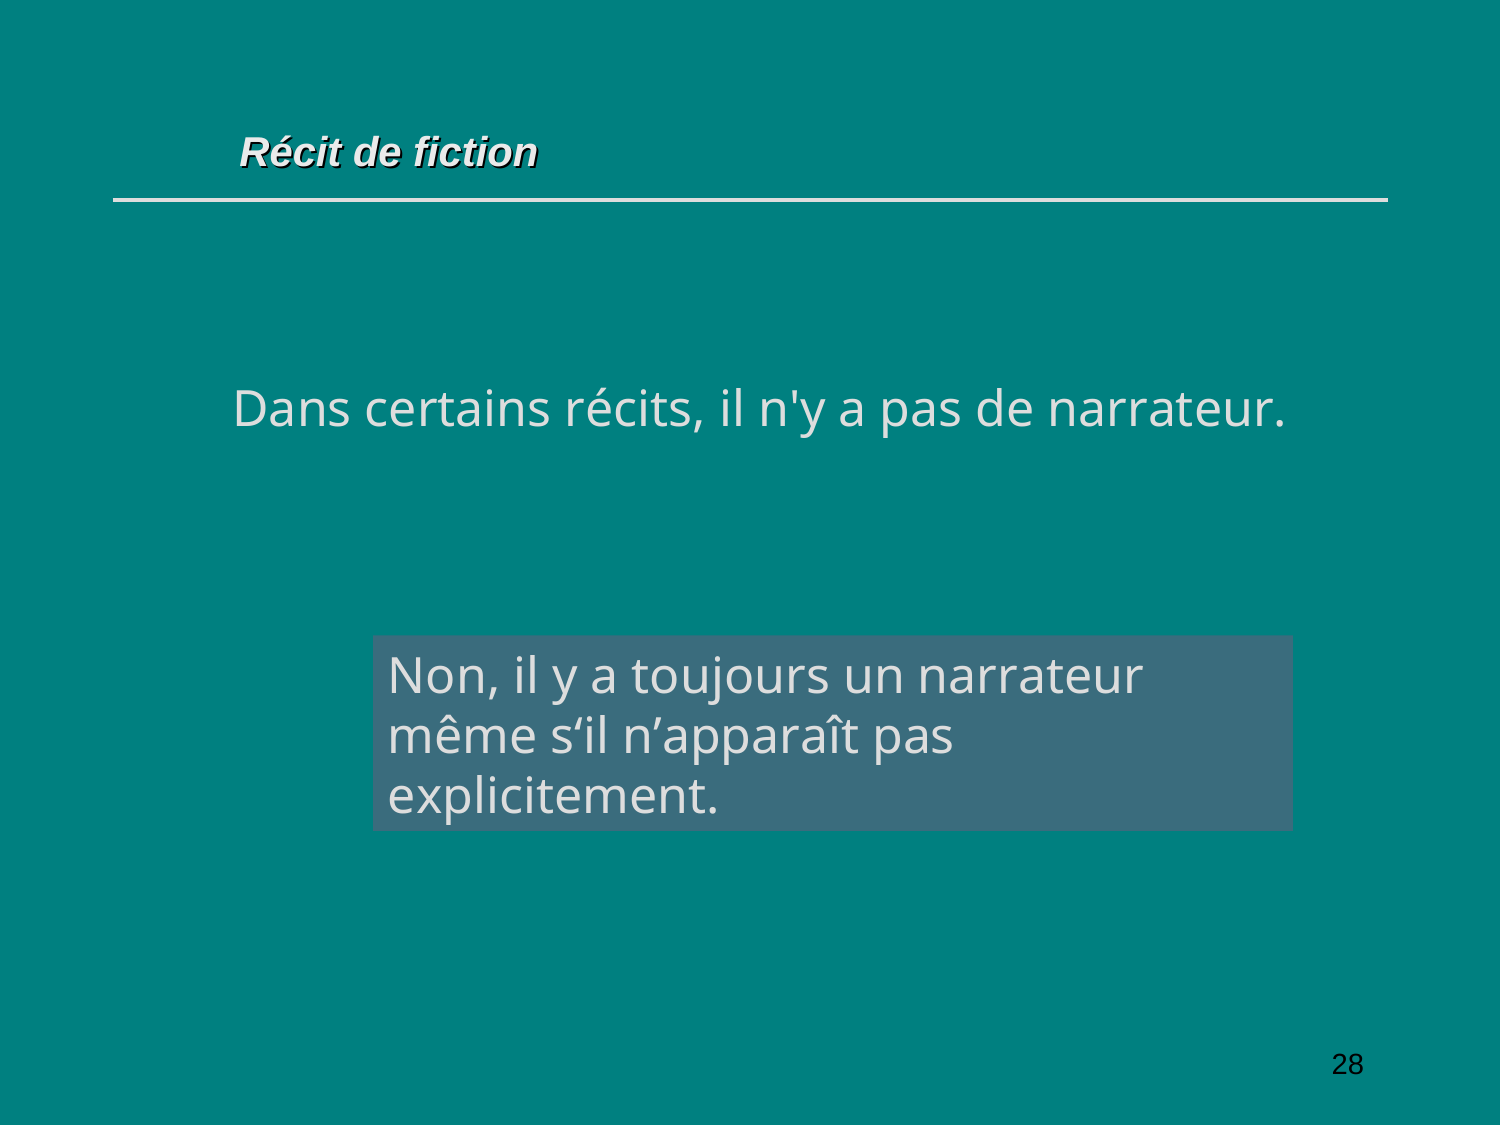

Récit de fiction
Dans certains récits, il n'y a pas de narrateur.
Oui / Non ?
Non, il y a toujours un narrateur même s‘il n’apparaît pas explicitement.
28